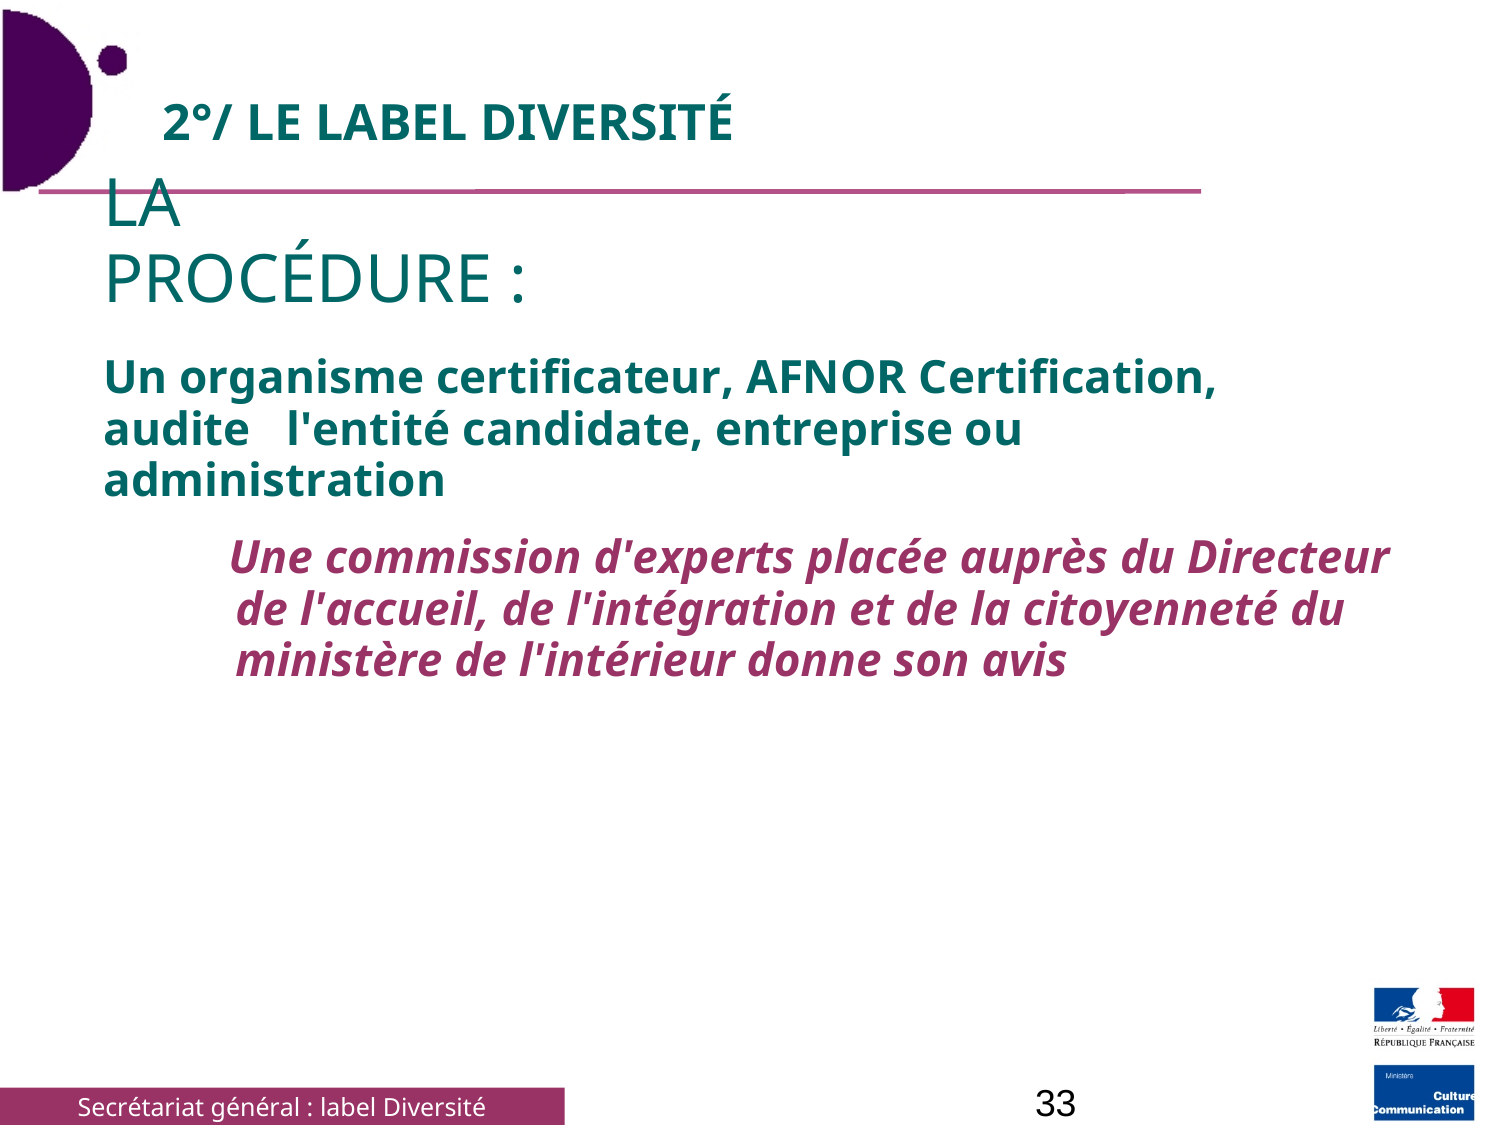

2°/ LE LABEL DIVERSITÉ
LA PROCÉDURE :
Un organisme certificateur, AFNOR Certification, audite l'entité candidate, entreprise ou administration
 Une commission d'experts placée auprès du Directeur de l'accueil, de l'intégration et de la citoyenneté du ministère de l'intérieur donne son avis